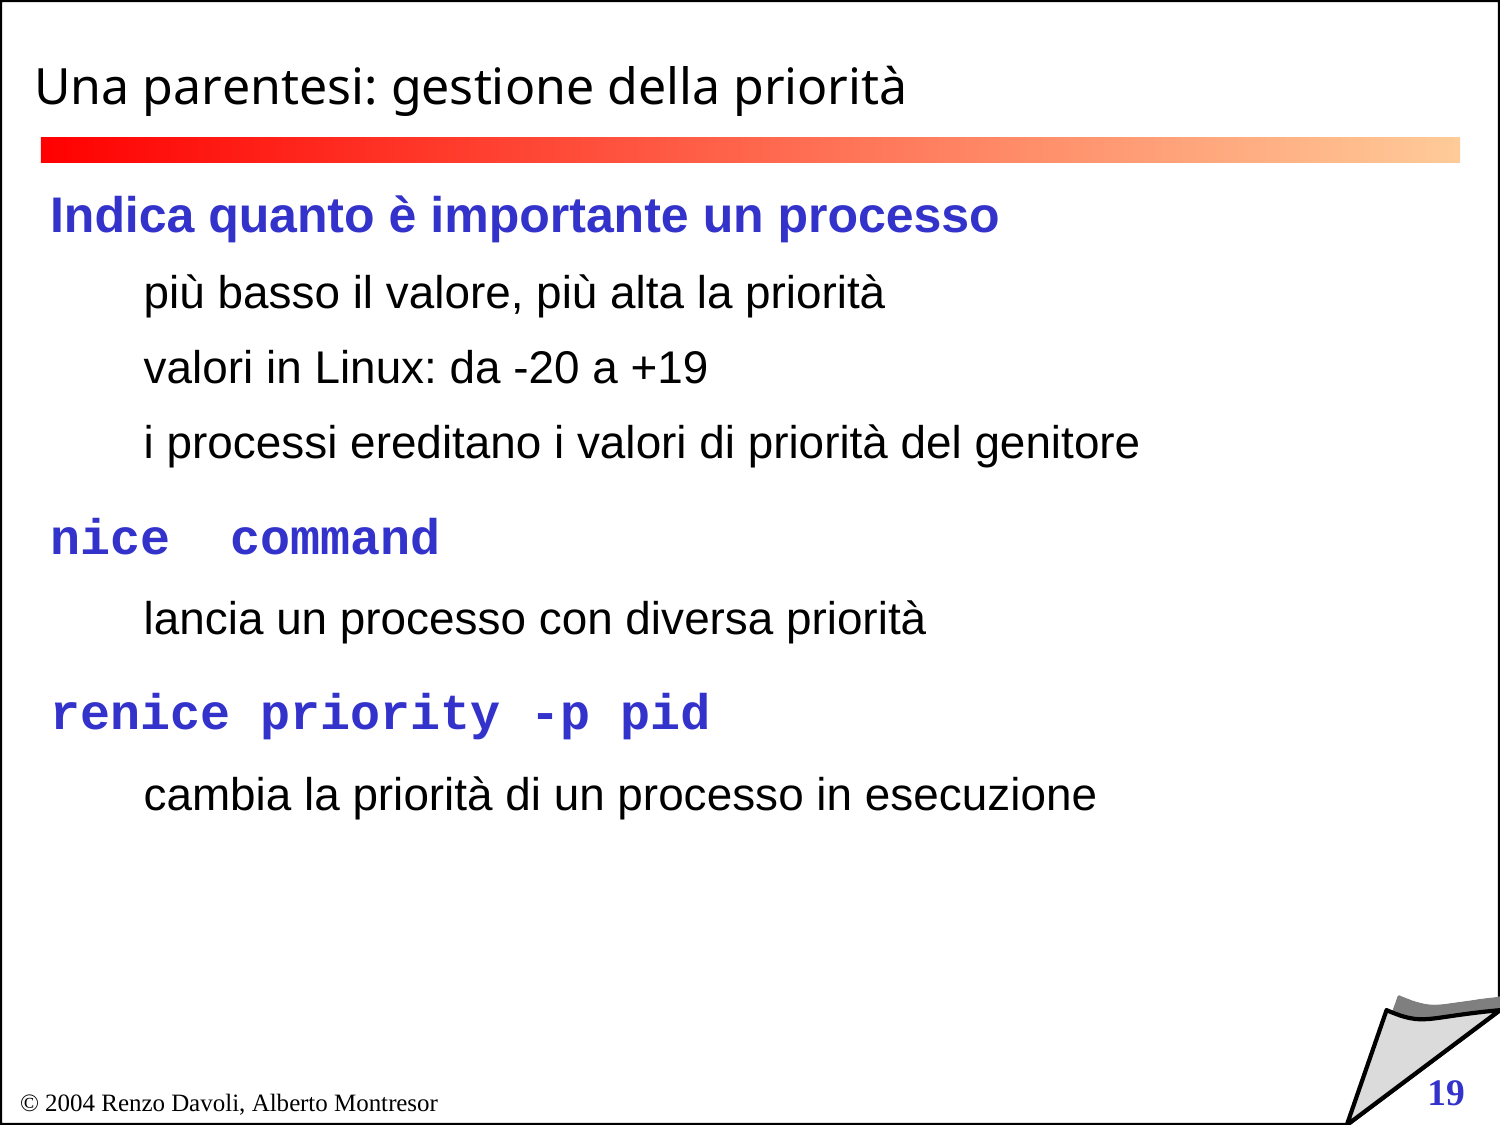

# Una parentesi: gestione della priorità
Indica quanto è importante un processo
più basso il valore, più alta la priorità
valori in Linux: da -20 a +19
i processi ereditano i valori di priorità del genitore
nice command
lancia un processo con diversa priorità
renice priority -p pid
cambia la priorità di un processo in esecuzione